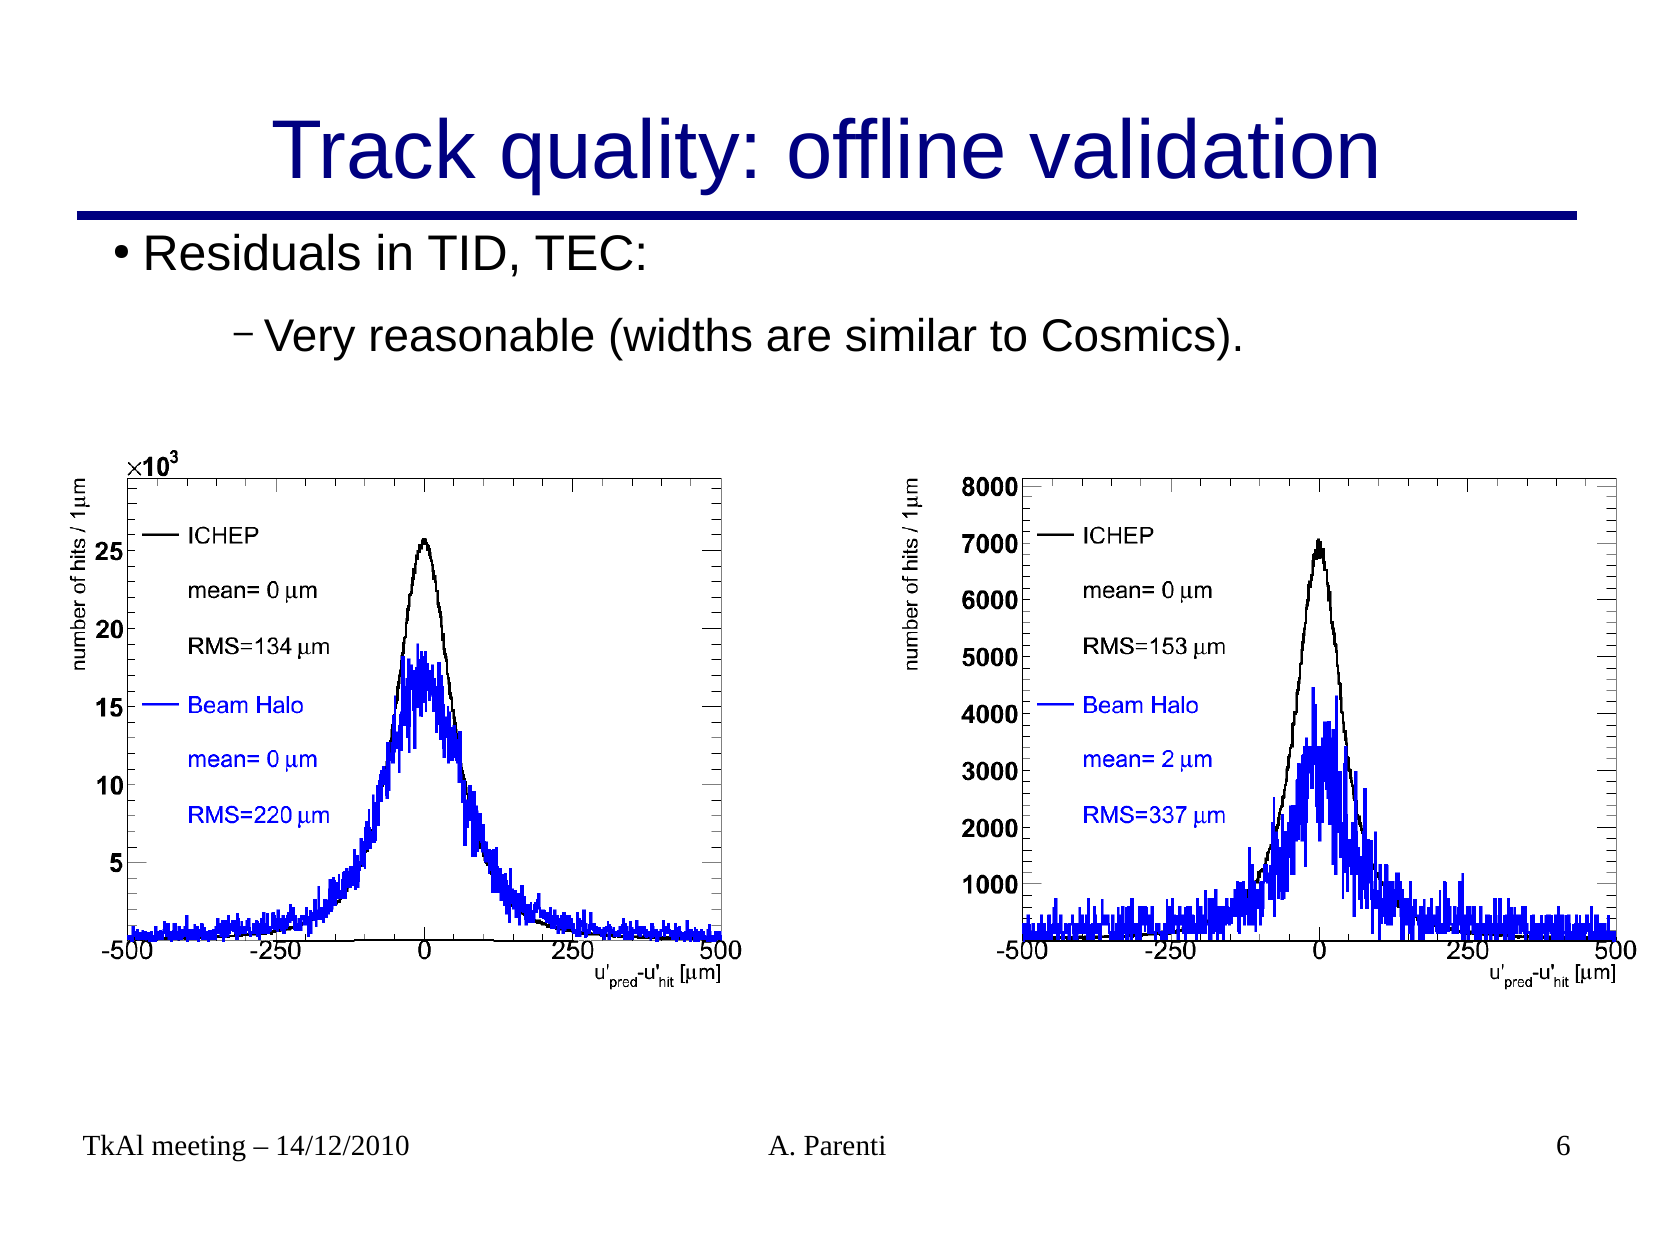

# Track quality: offline validation
Residuals in TID, TEC:
Very reasonable (widths are similar to Cosmics).
6